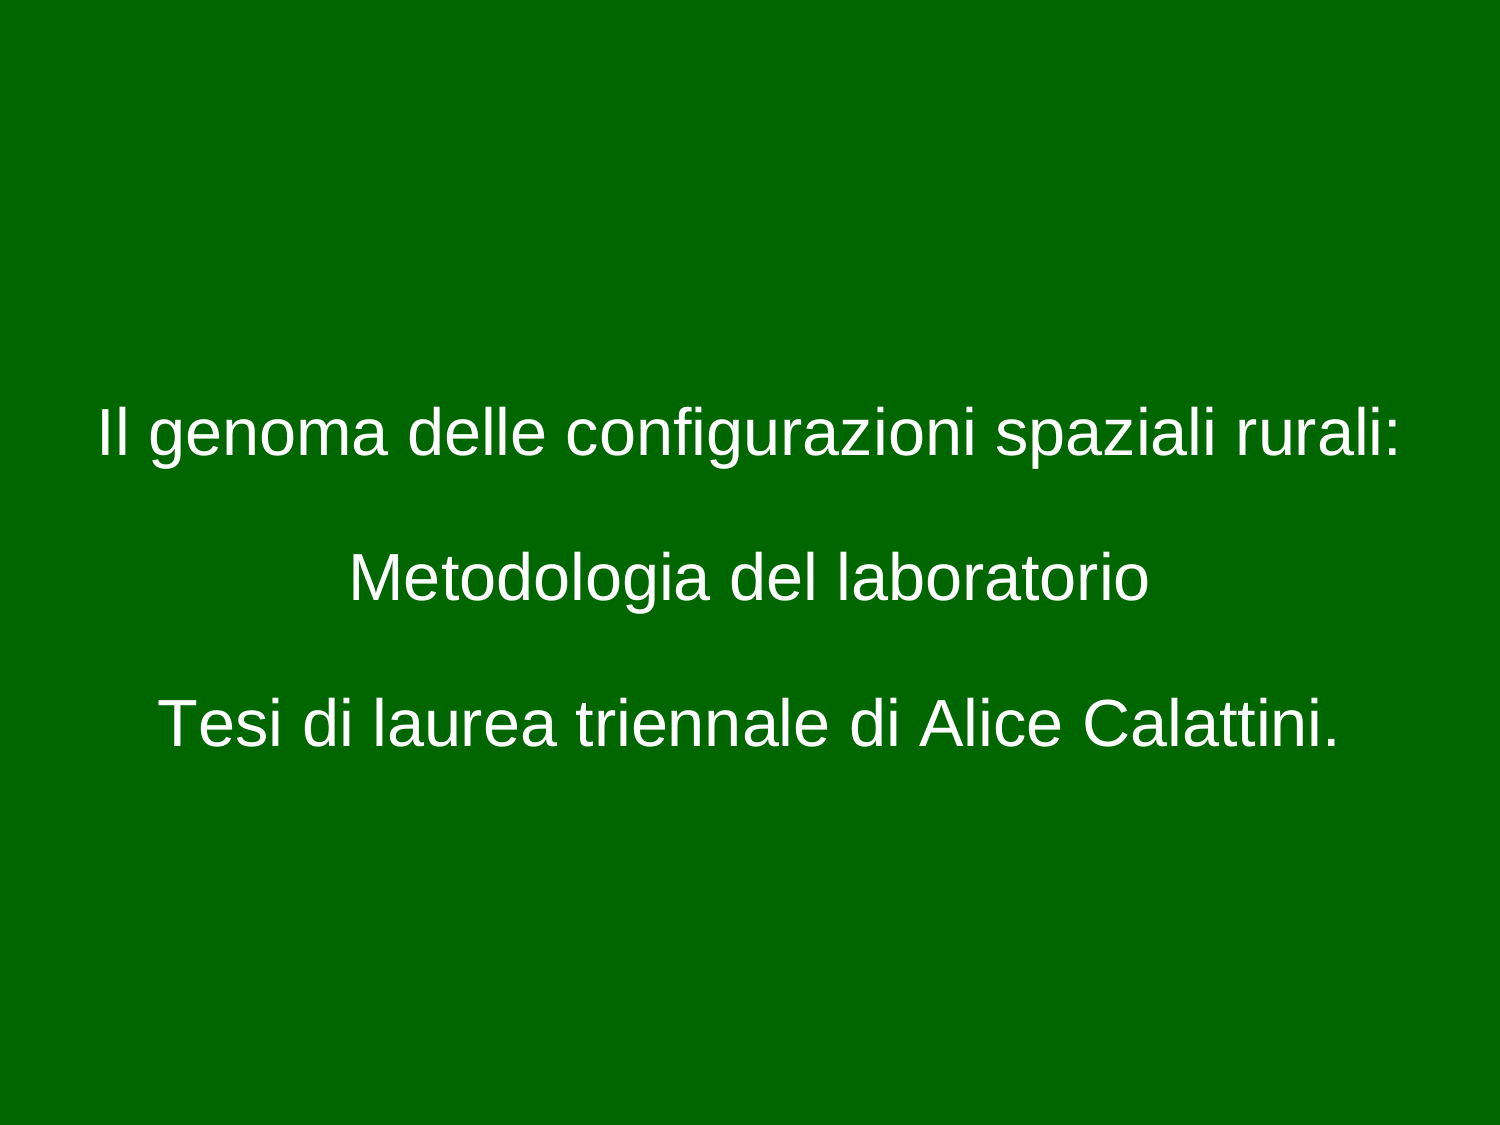

# Il genoma delle configurazioni spaziali rurali:
Metodologia del laboratorio
Tesi di laurea triennale di Alice Calattini.